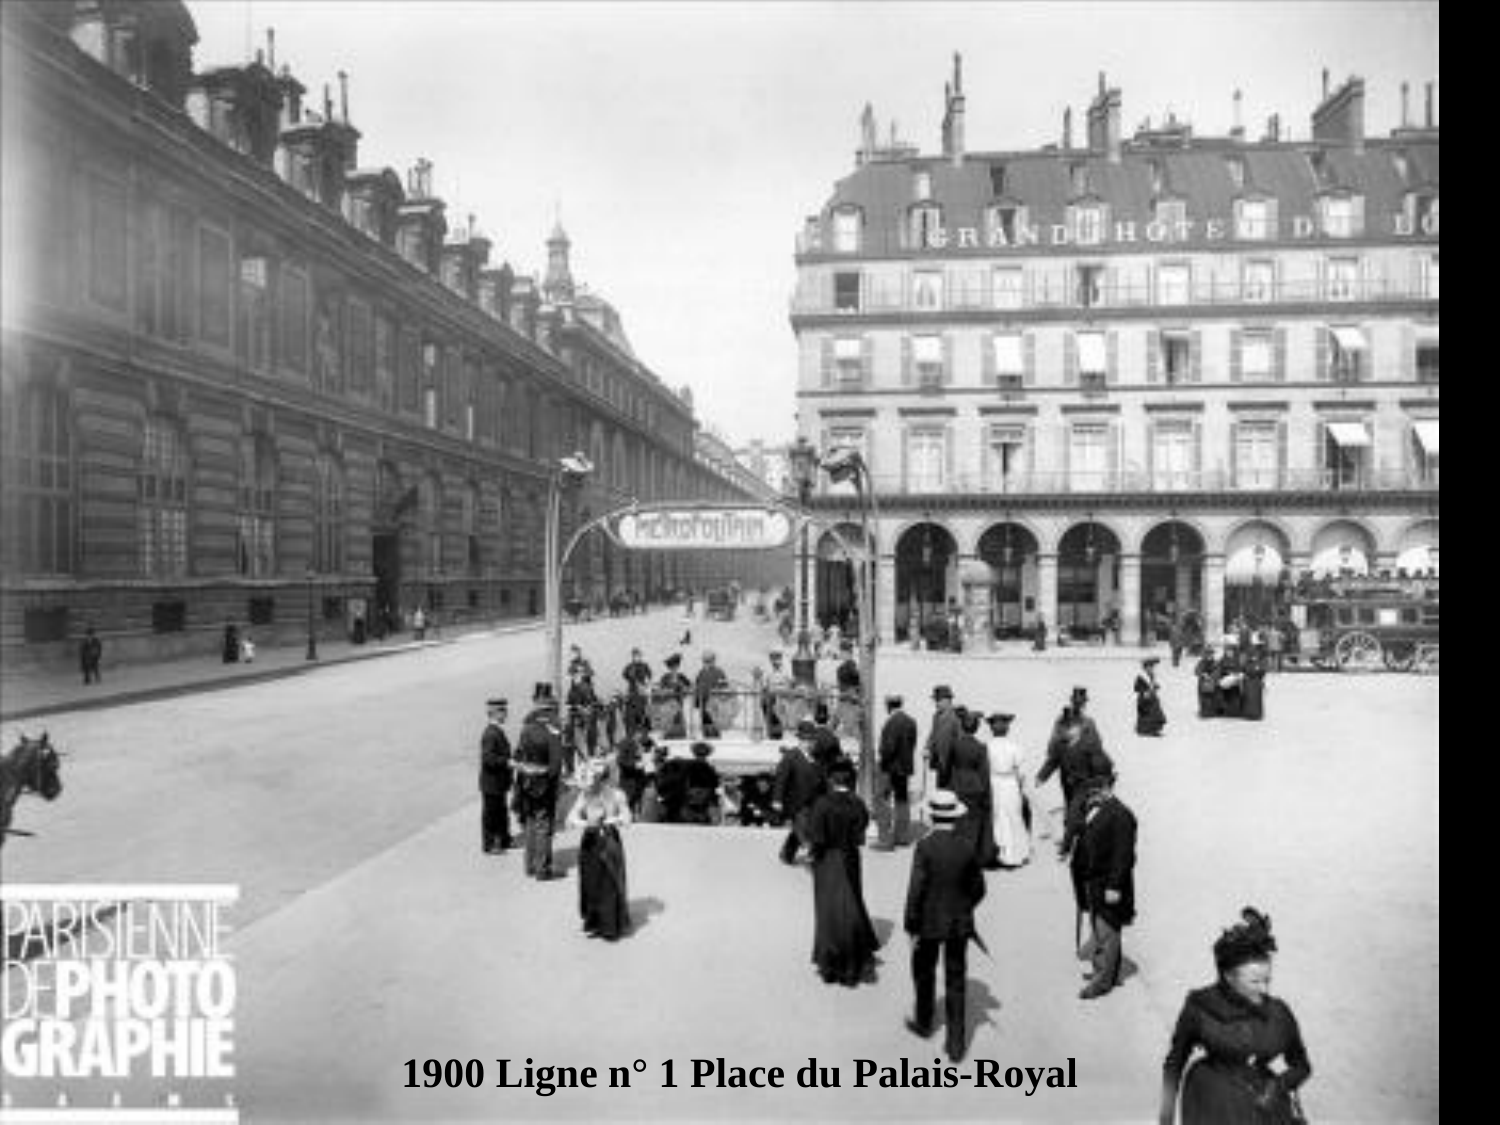

1900 Ligne n° 1 Place du Palais-Royal